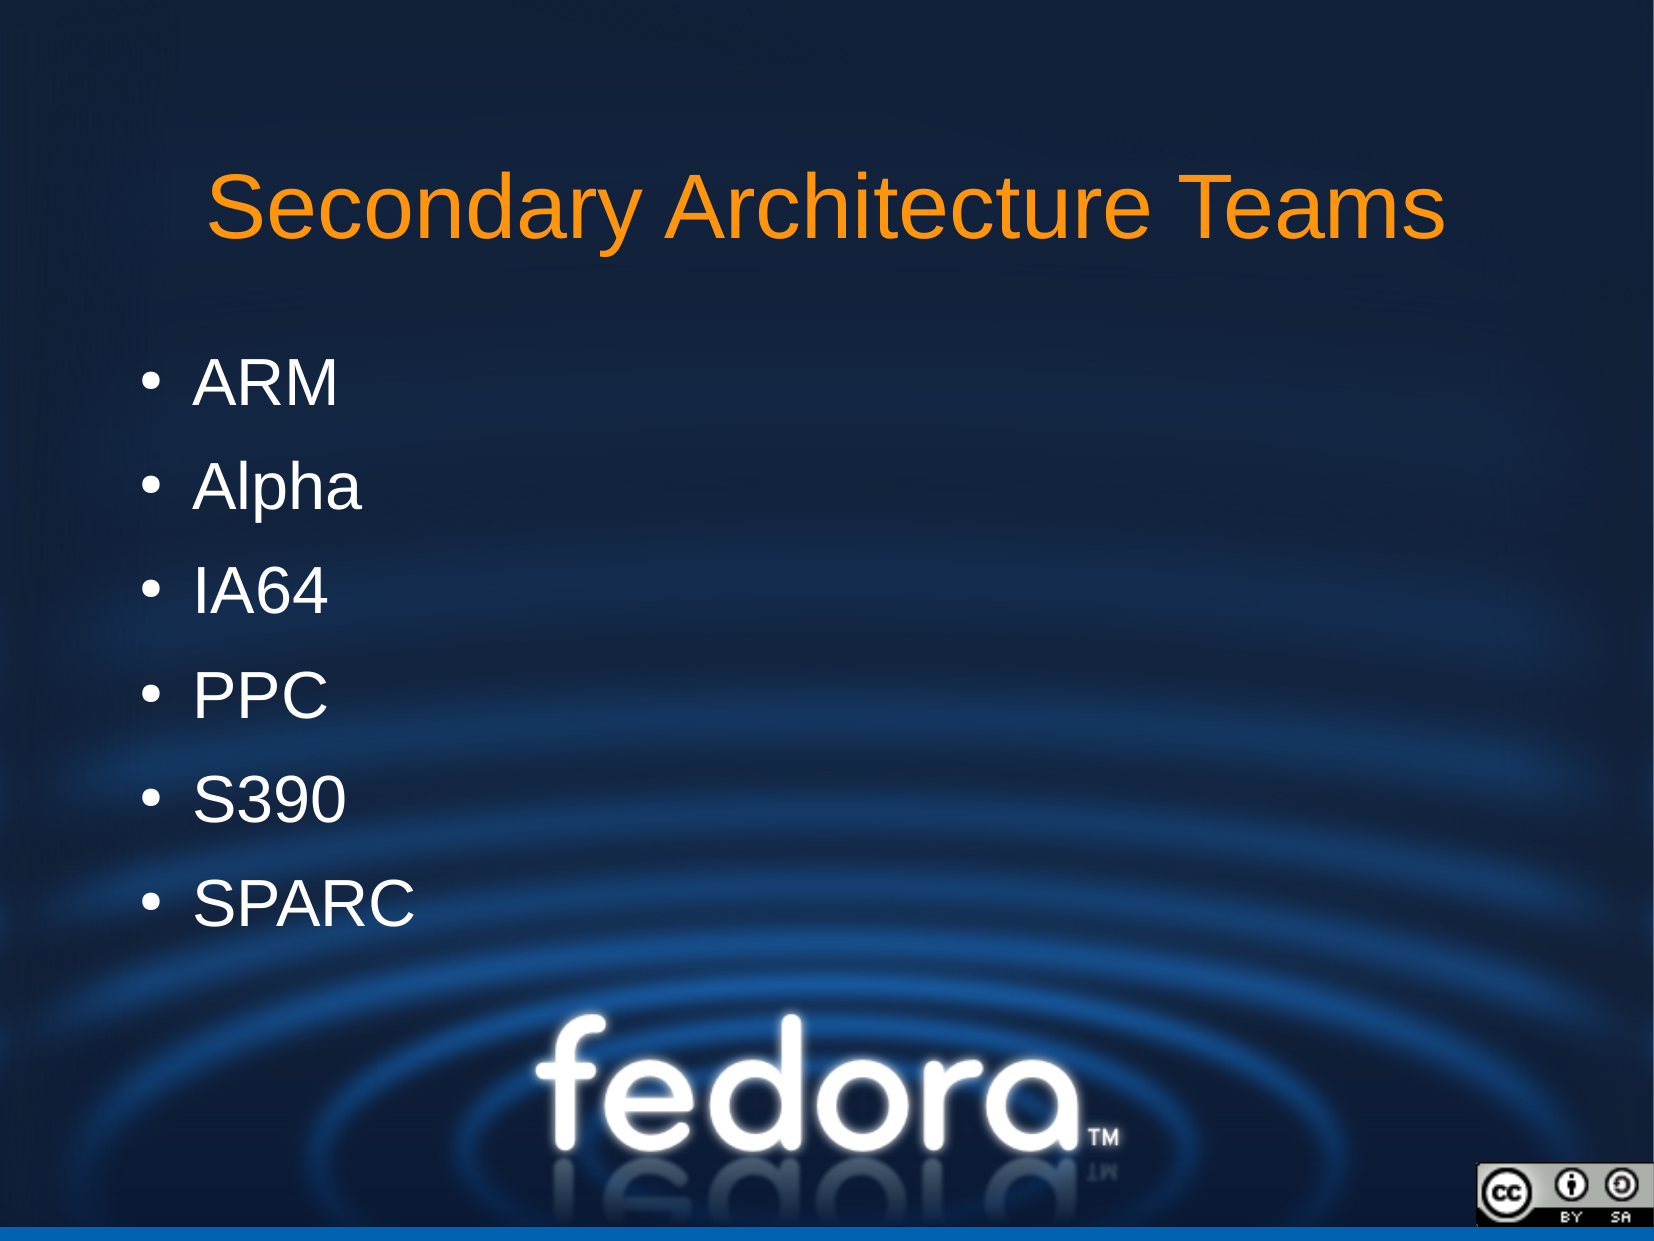

# Secondary Architecture Teams
ARM
Alpha
IA64
PPC
S390
SPARC